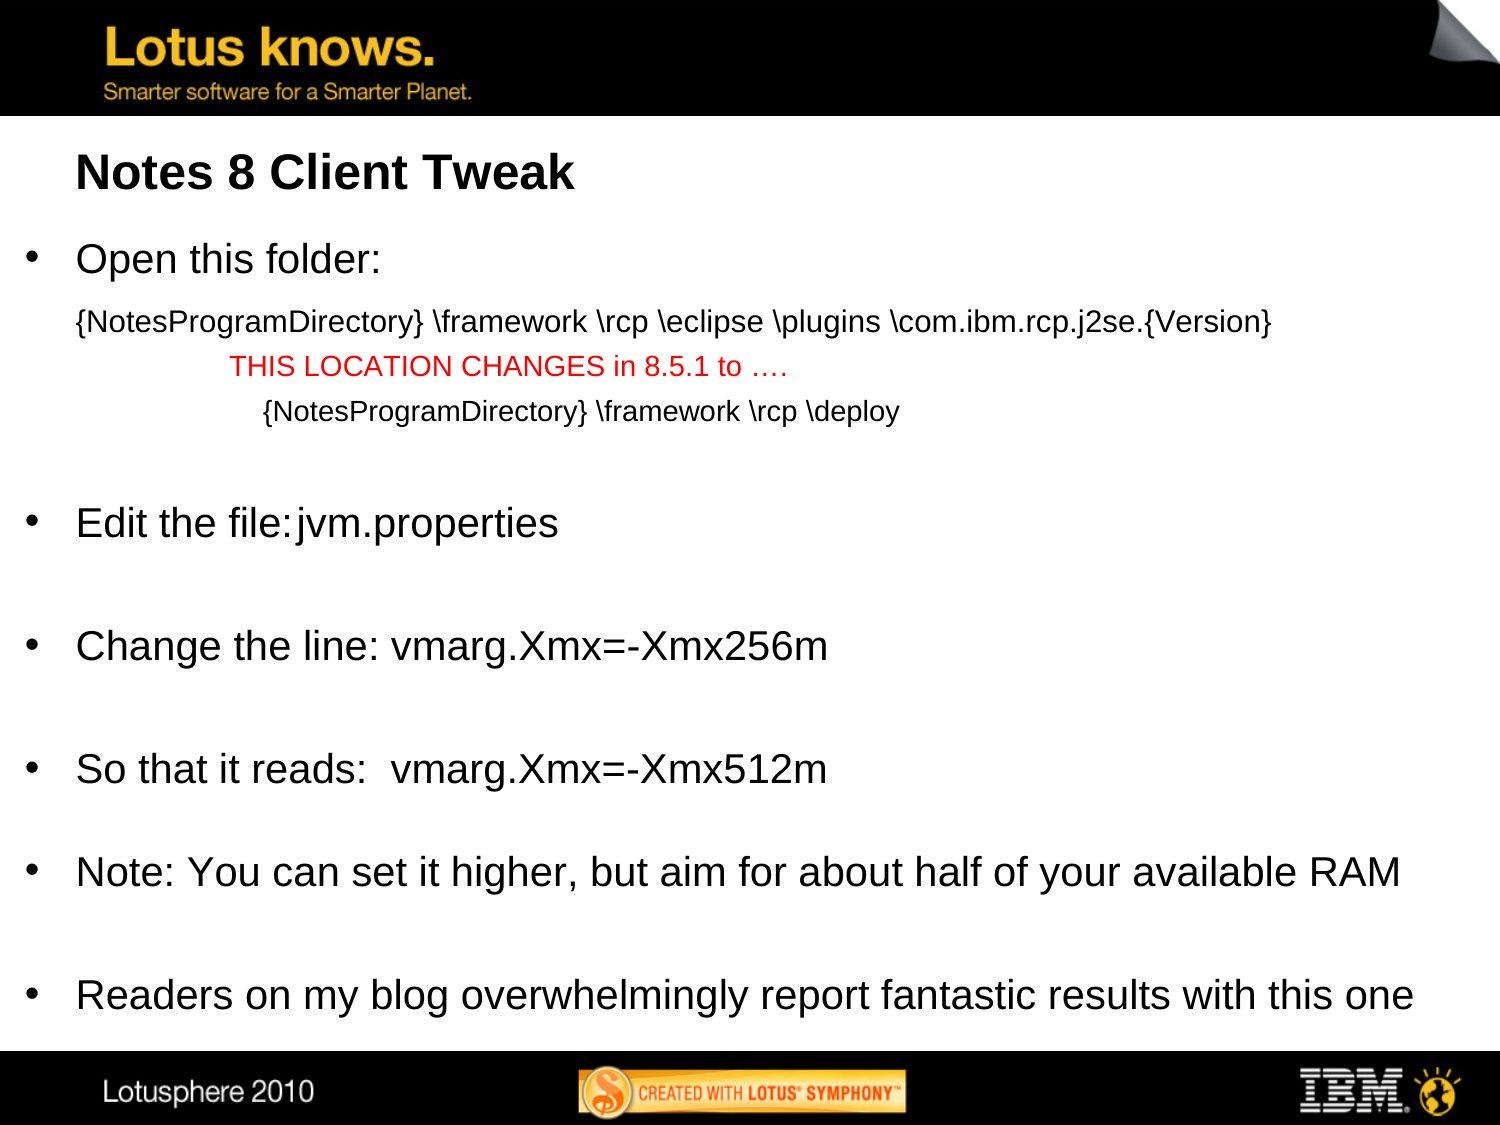

# Notes 8 Client Tweak
Open this folder:
	{NotesProgramDirectory} \framework \rcp \eclipse \plugins \com.ibm.rcp.j2se.{Version}
THIS LOCATION CHANGES in 8.5.1 to ….
	{NotesProgramDirectory} \framework \rcp \deploy
Edit the file:	jvm.properties
Change the line: vmarg.Xmx=-Xmx256m
So that it reads: vmarg.Xmx=-Xmx512m
Note: You can set it higher, but aim for about half of your available RAM
Readers on my blog overwhelmingly report fantastic results with this one